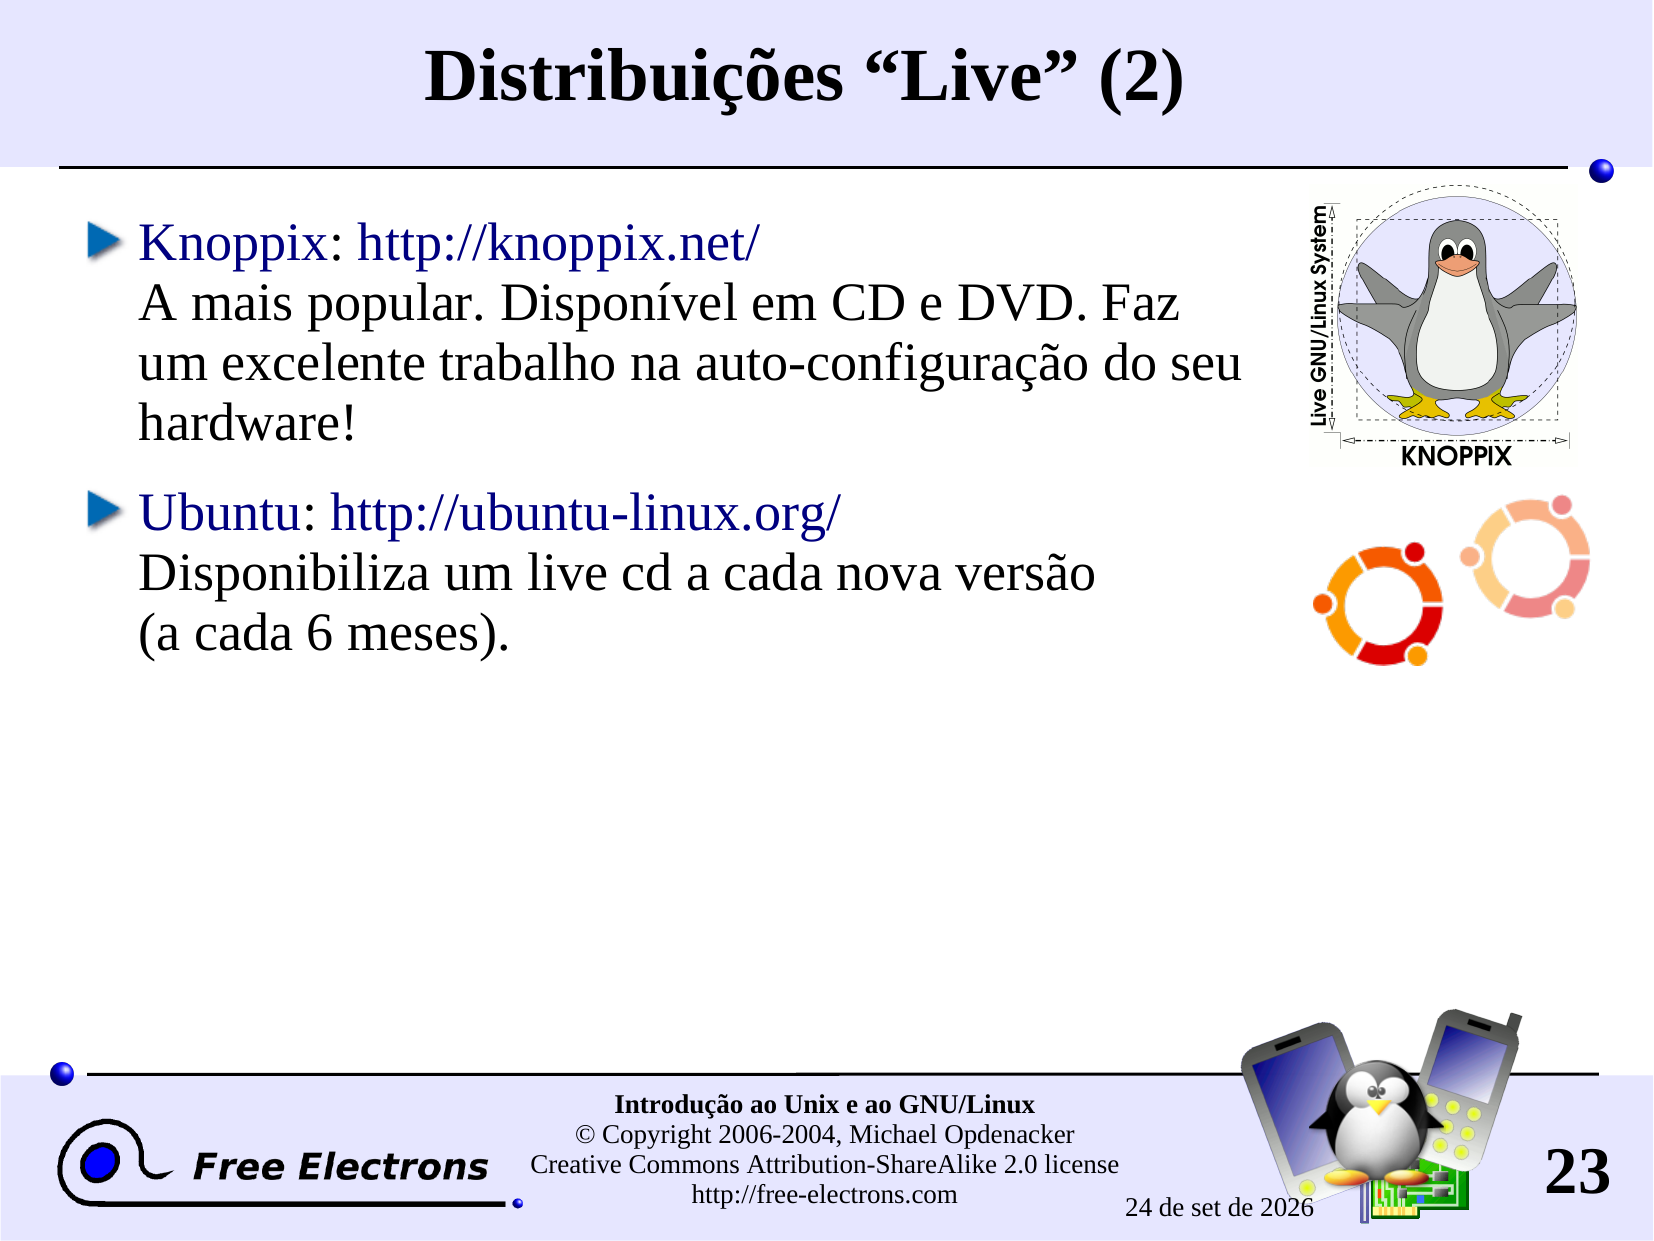

# Distribuições “Live” (2)
Knoppix: http://knoppix.net/
A mais popular. Disponível em CD e DVD. Faz um excelente trabalho na auto-configuração do seu hardware!
Ubuntu: http://ubuntu-linux.org/
Disponibiliza um live cd a cada nova versão
(a cada 6 meses).